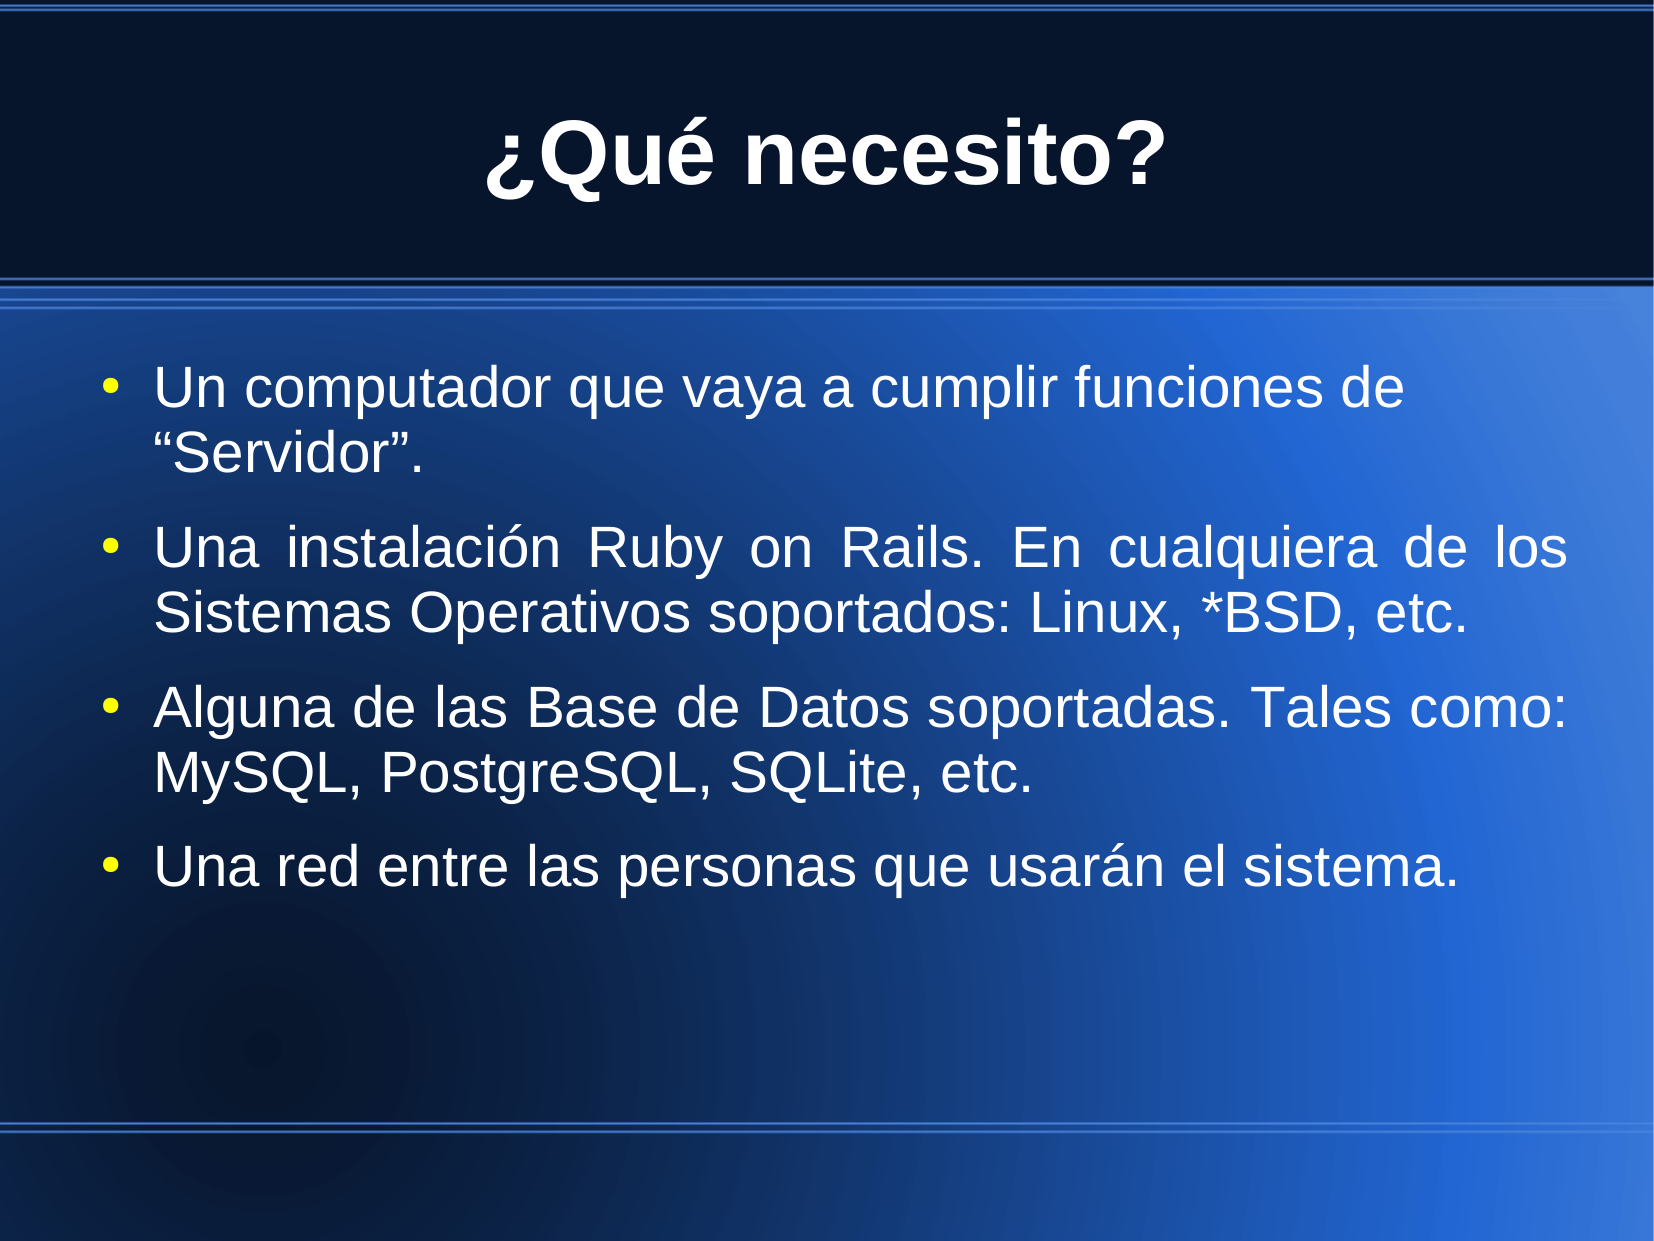

# ¿Qué necesito?
Un computador que vaya a cumplir funciones de “Servidor”.
Una instalación Ruby on Rails. En cualquiera de los Sistemas Operativos soportados: Linux, *BSD, etc.
Alguna de las Base de Datos soportadas. Tales como: MySQL, PostgreSQL, SQLite, etc.
Una red entre las personas que usarán el sistema.